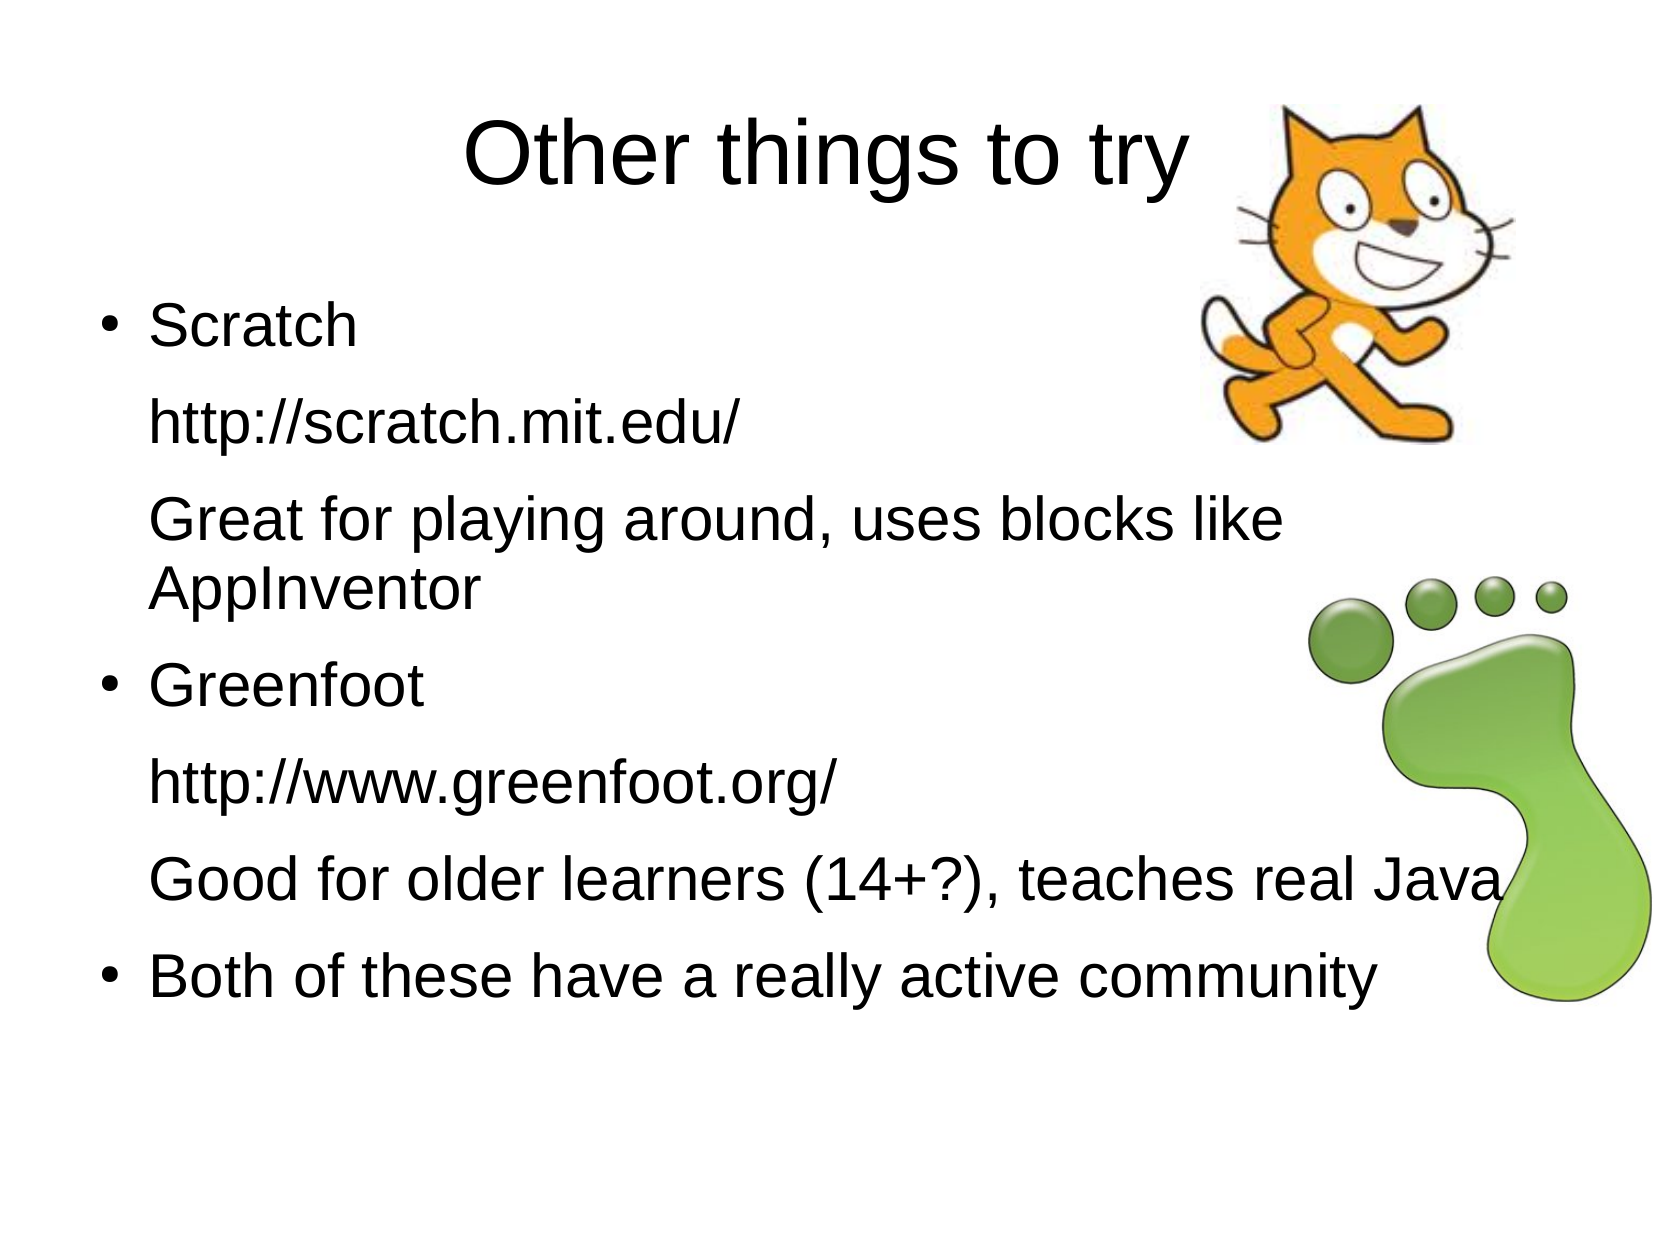

# Other things to try
Scratch
http://scratch.mit.edu/
Great for playing around, uses blocks like AppInventor
Greenfoot
http://www.greenfoot.org/
Good for older learners (14+?), teaches real Java
Both of these have a really active community